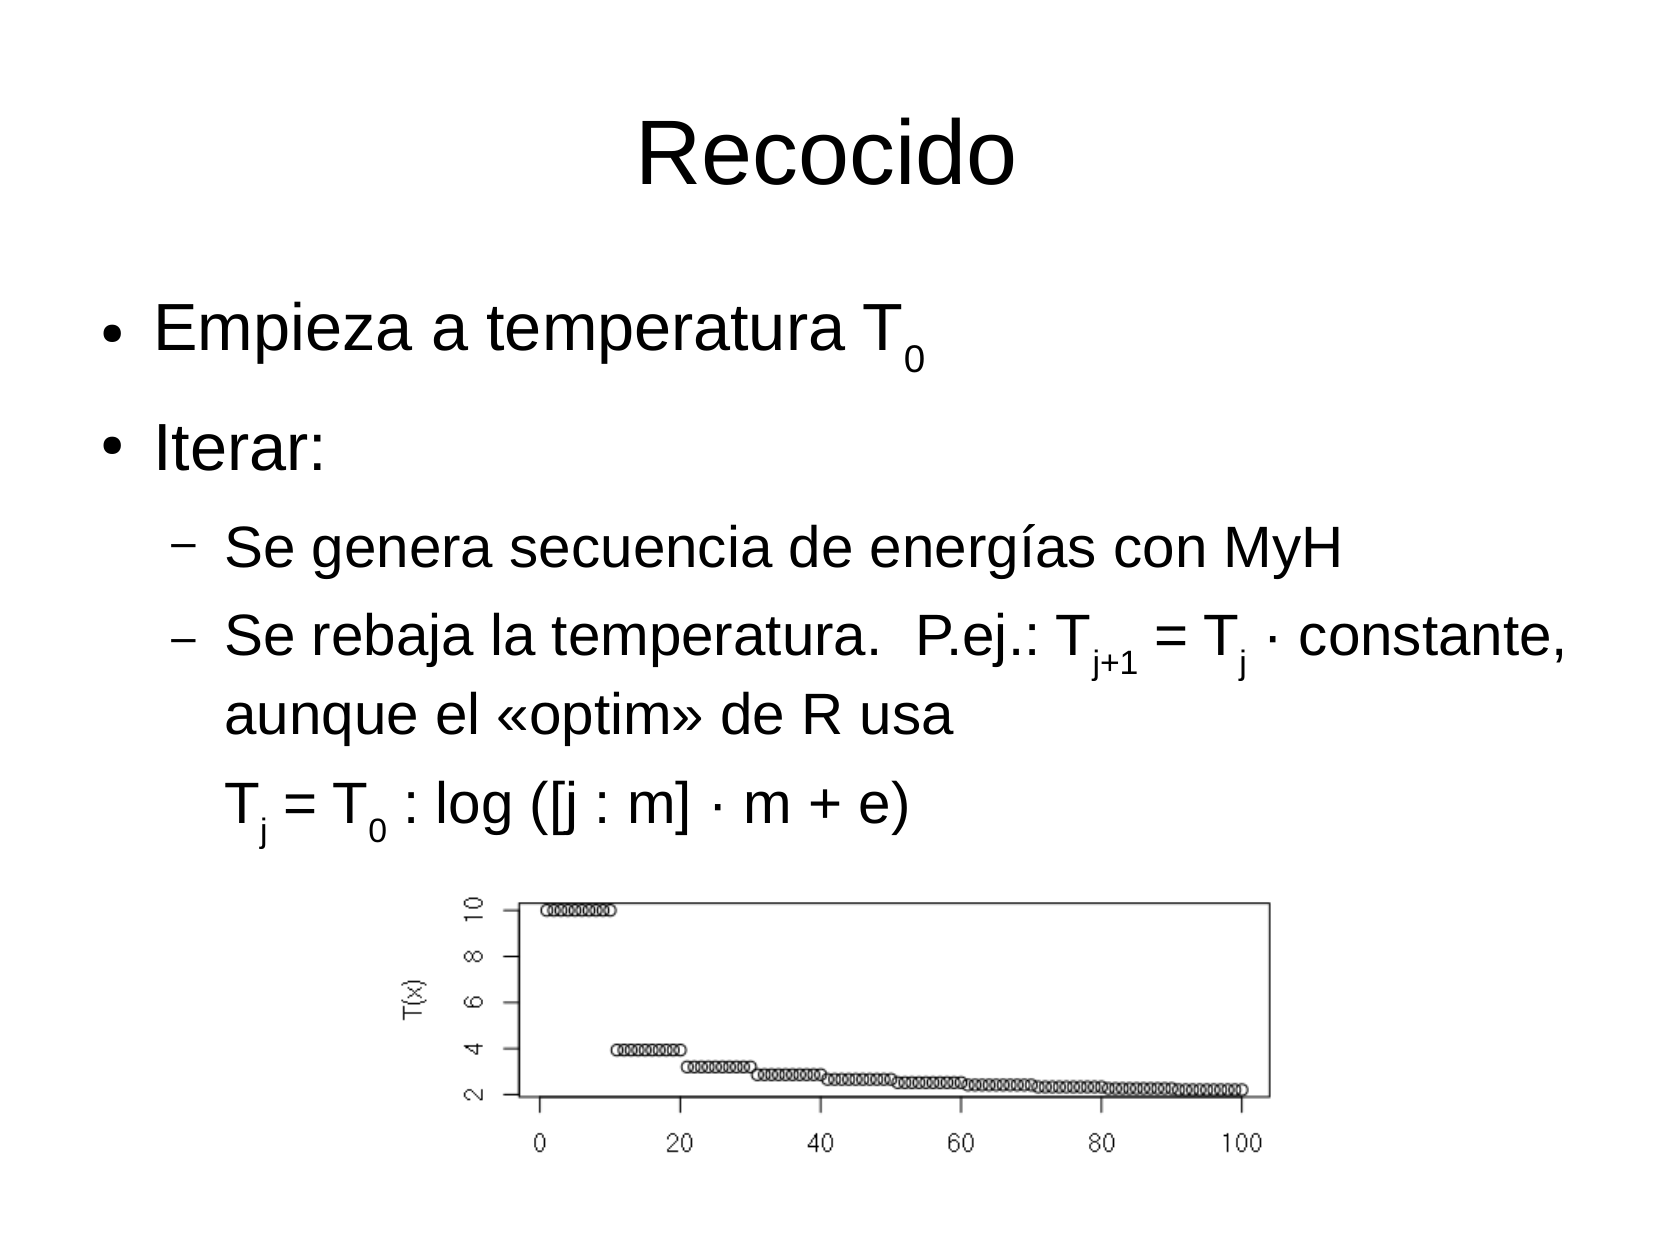

# Recocido
Empieza a temperatura T0
Iterar:
Se genera secuencia de energías con MyH
Se rebaja la temperatura. P.ej.: Tj+1 = Tj · constante, aunque el «optim» de R usa
Tj = T0 : log ([j : m] · m + e)